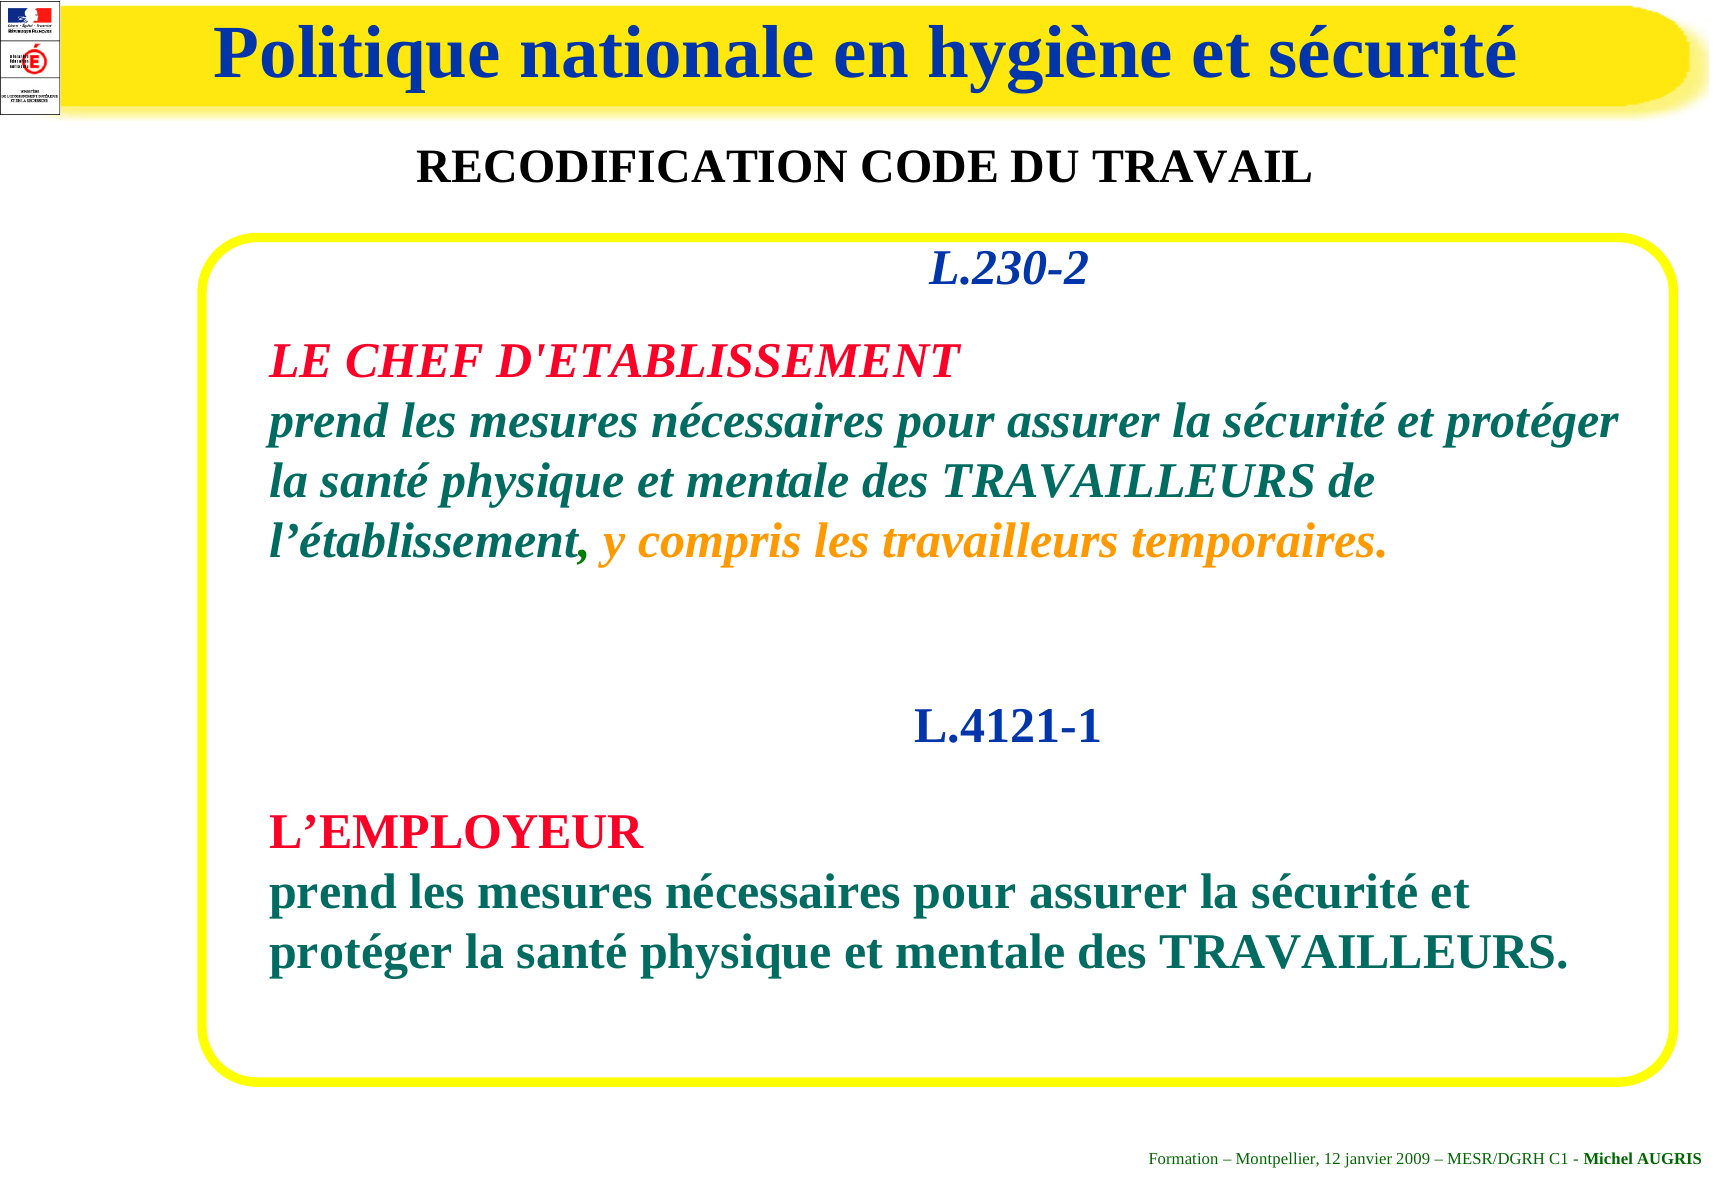

Politique nationale en hygiène et sécurité
RECODIFICATION CODE DU TRAVAIL
L.230-2
LE CHEF D'ETABLISSEMENT
prend les mesures nécessaires pour assurer la sécurité et protéger la santé physique et mentale des TRAVAILLEURS de l’établissement, y compris les travailleurs temporaires.
L.4121-1
L’EMPLOYEUR
prend les mesures nécessaires pour assurer la sécurité et protéger la santé physique et mentale des TRAVAILLEURS.